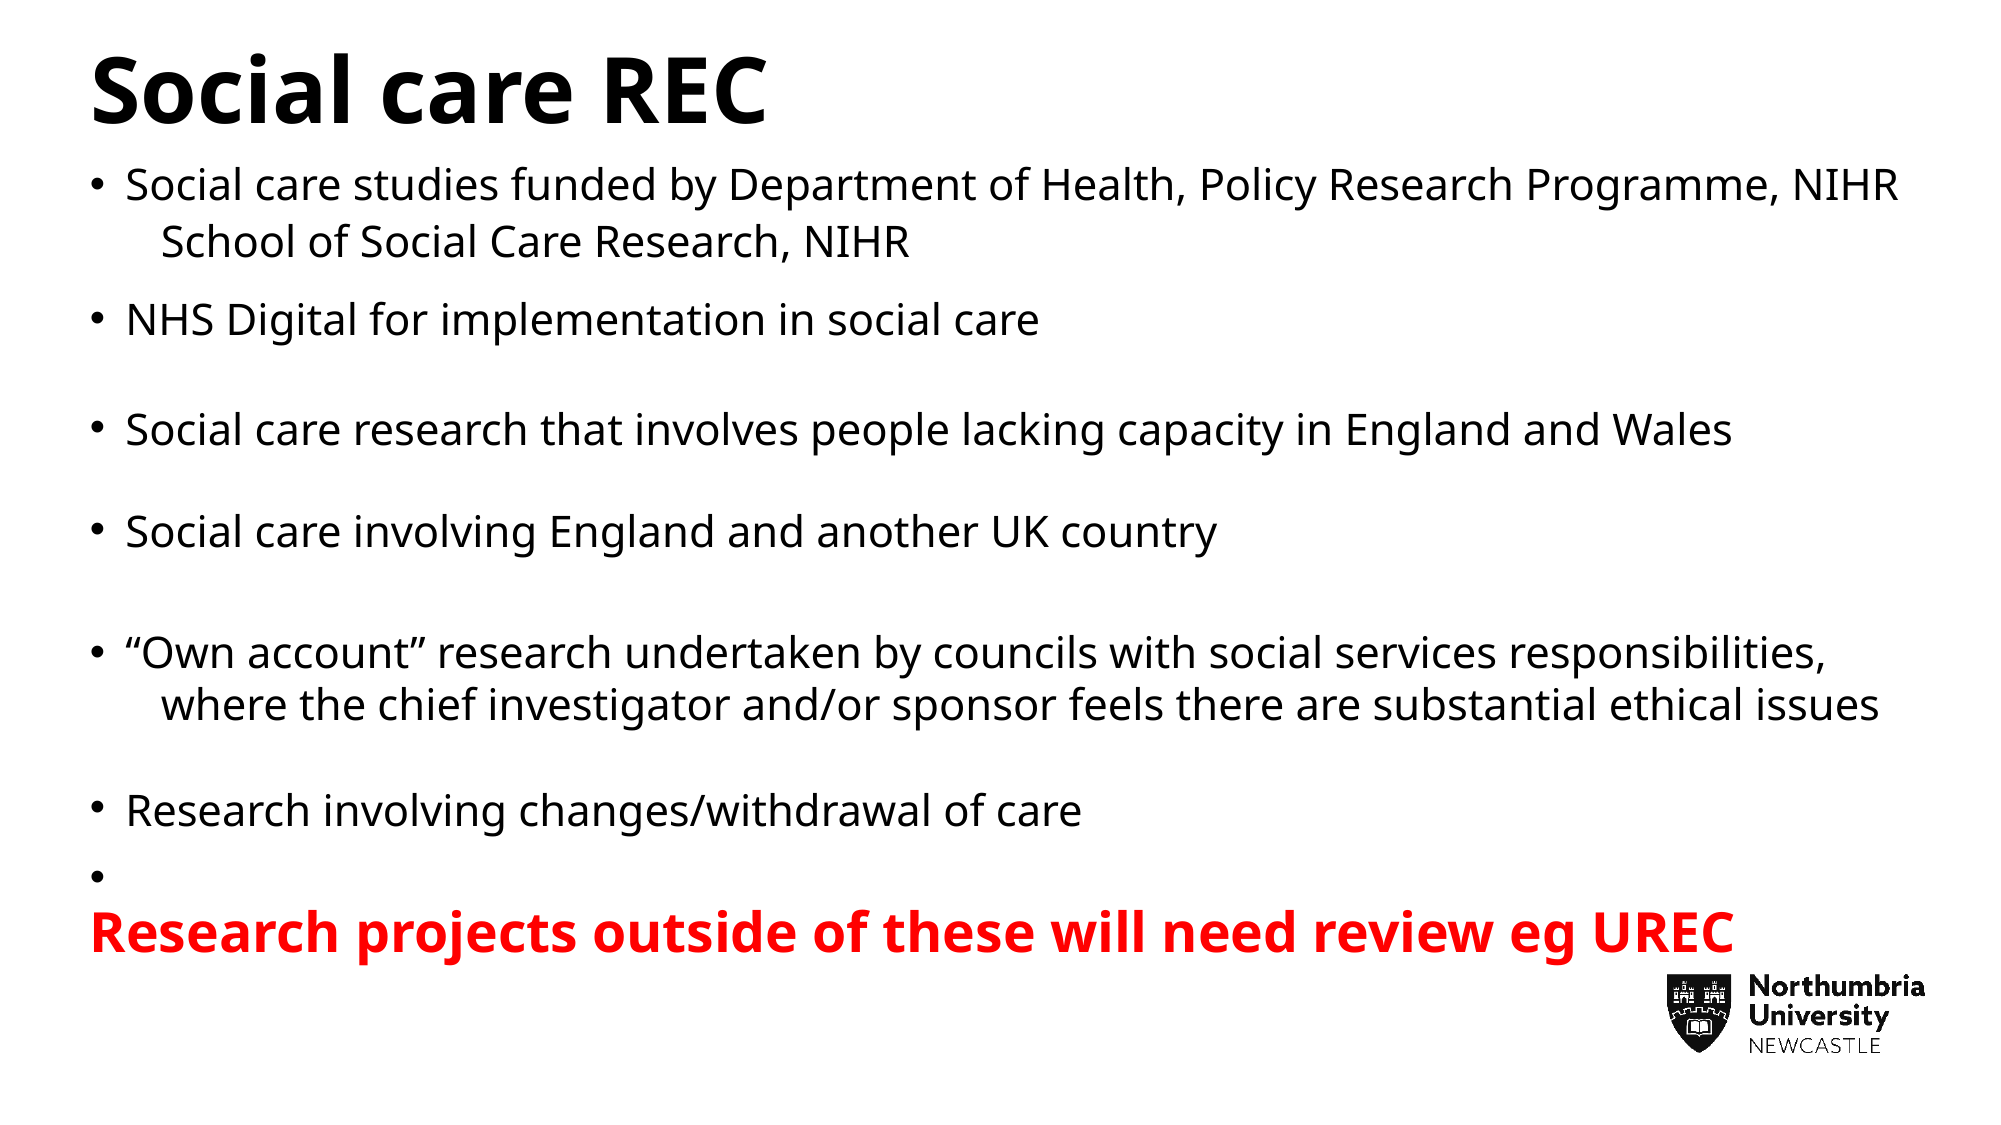

Social care REC
# Social care studies funded by Department of Health, Policy Research Programme, NIHR School of Social Care Research, NIHR
NHS Digital for implementation in social care
Social care research that involves people lacking capacity in England and Wales
Social care involving England and another UK country
“Own account” research undertaken by councils with social services responsibilities, where the chief investigator and/or sponsor feels there are substantial ethical issues
Research involving changes/withdrawal of care
Research projects outside of these will need review eg UREC